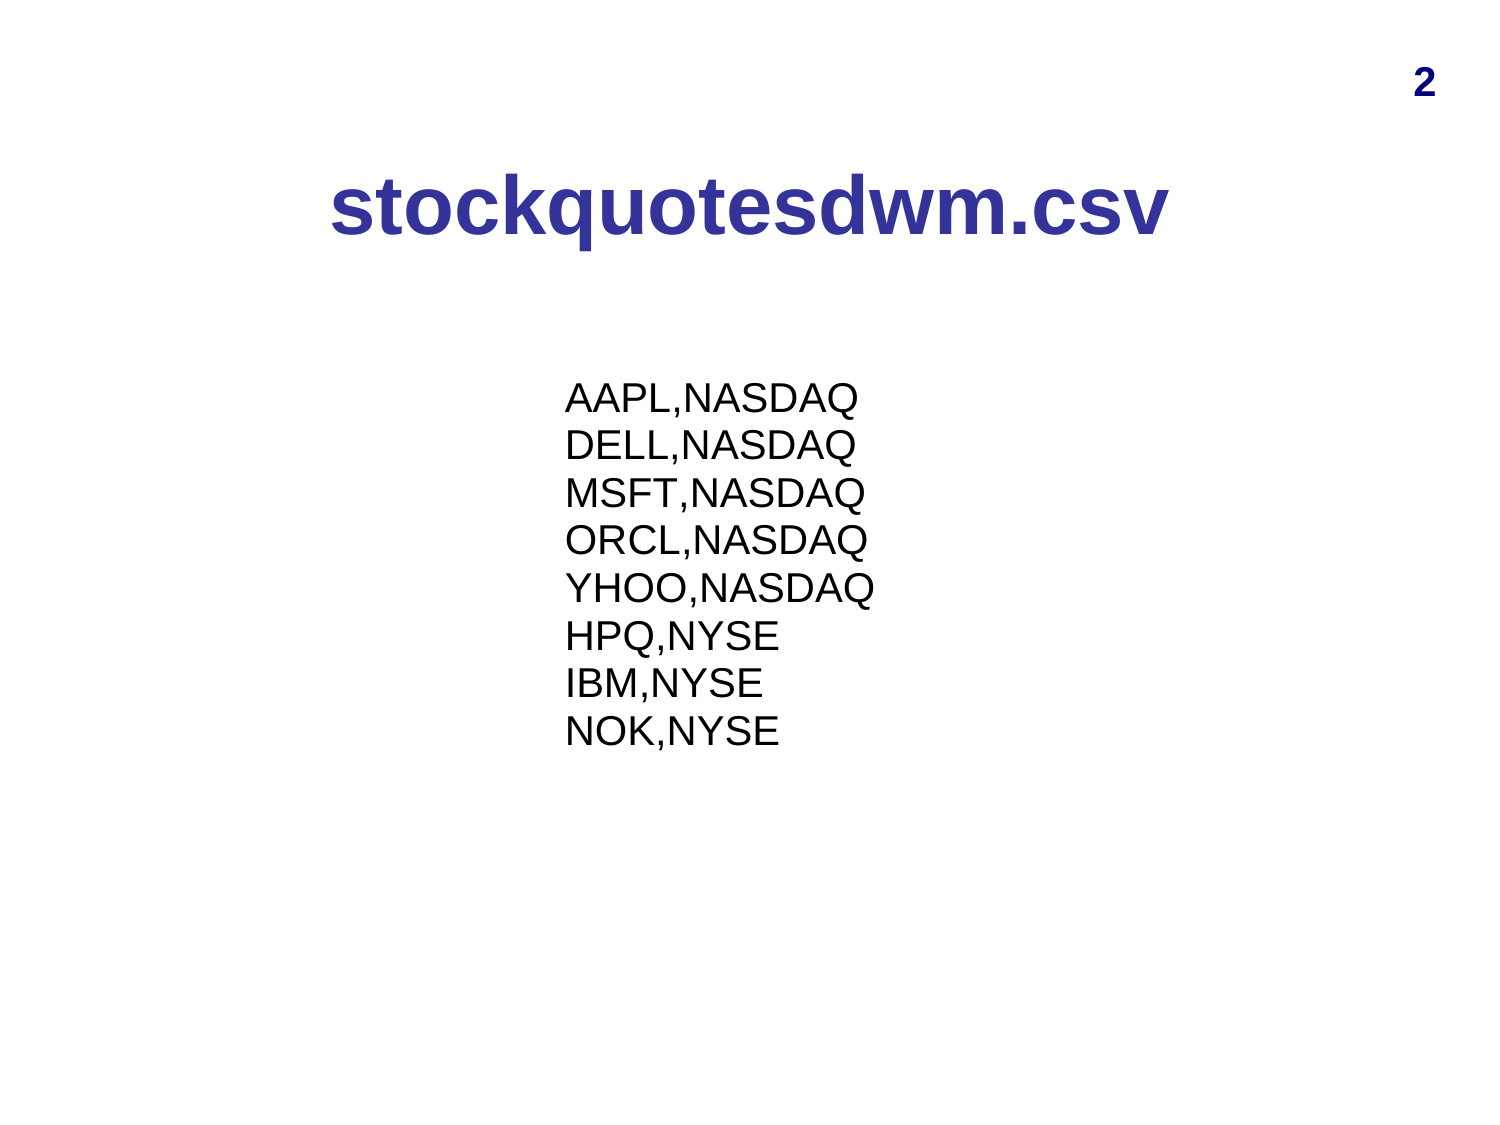

2
# stockquotesdwm.csv
AAPL,NASDAQ
DELL,NASDAQ
MSFT,NASDAQ
ORCL,NASDAQ
YHOO,NASDAQ
HPQ,NYSE
IBM,NYSE
NOK,NYSE